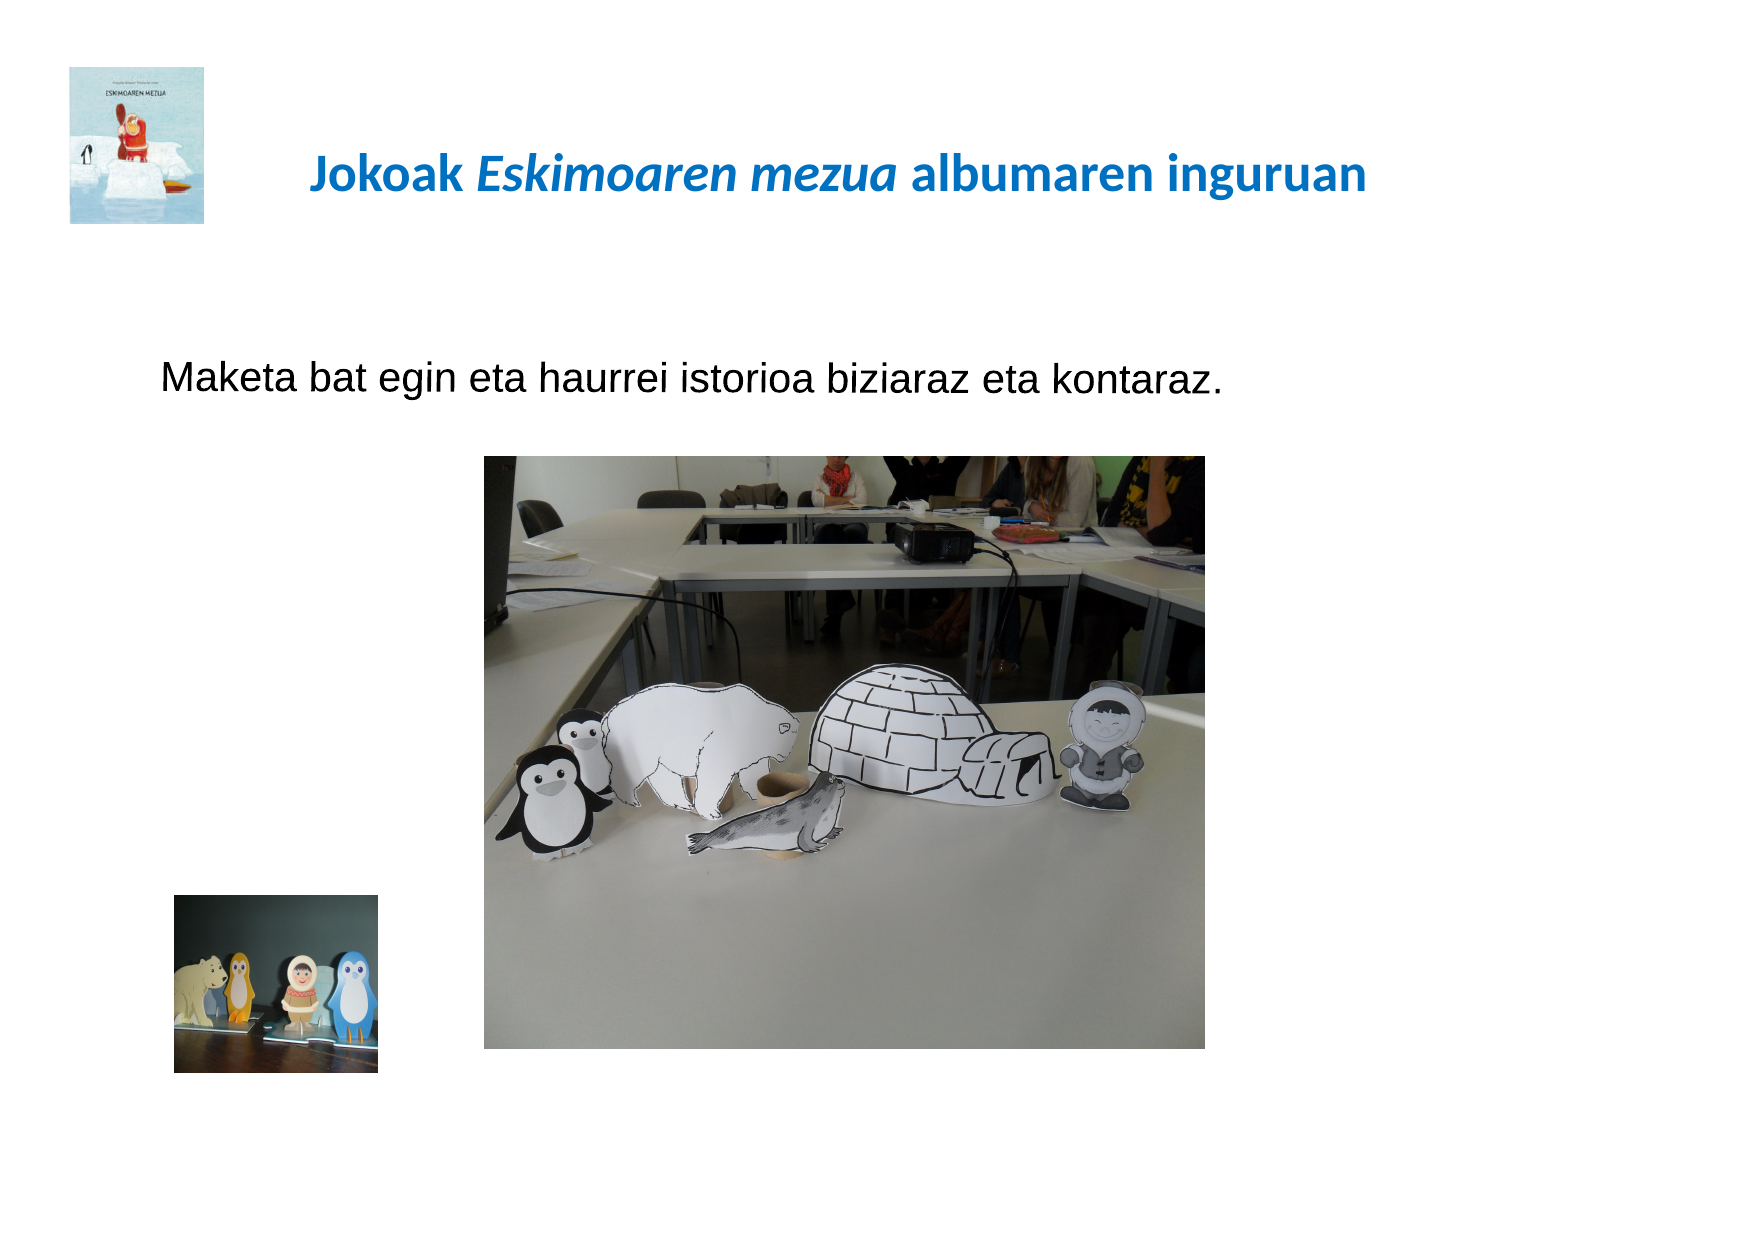

Jokoak Eskimoaren mezua albumaren inguruan
Maketa bat egin eta haurrei istorioa biziaraz eta kontaraz.